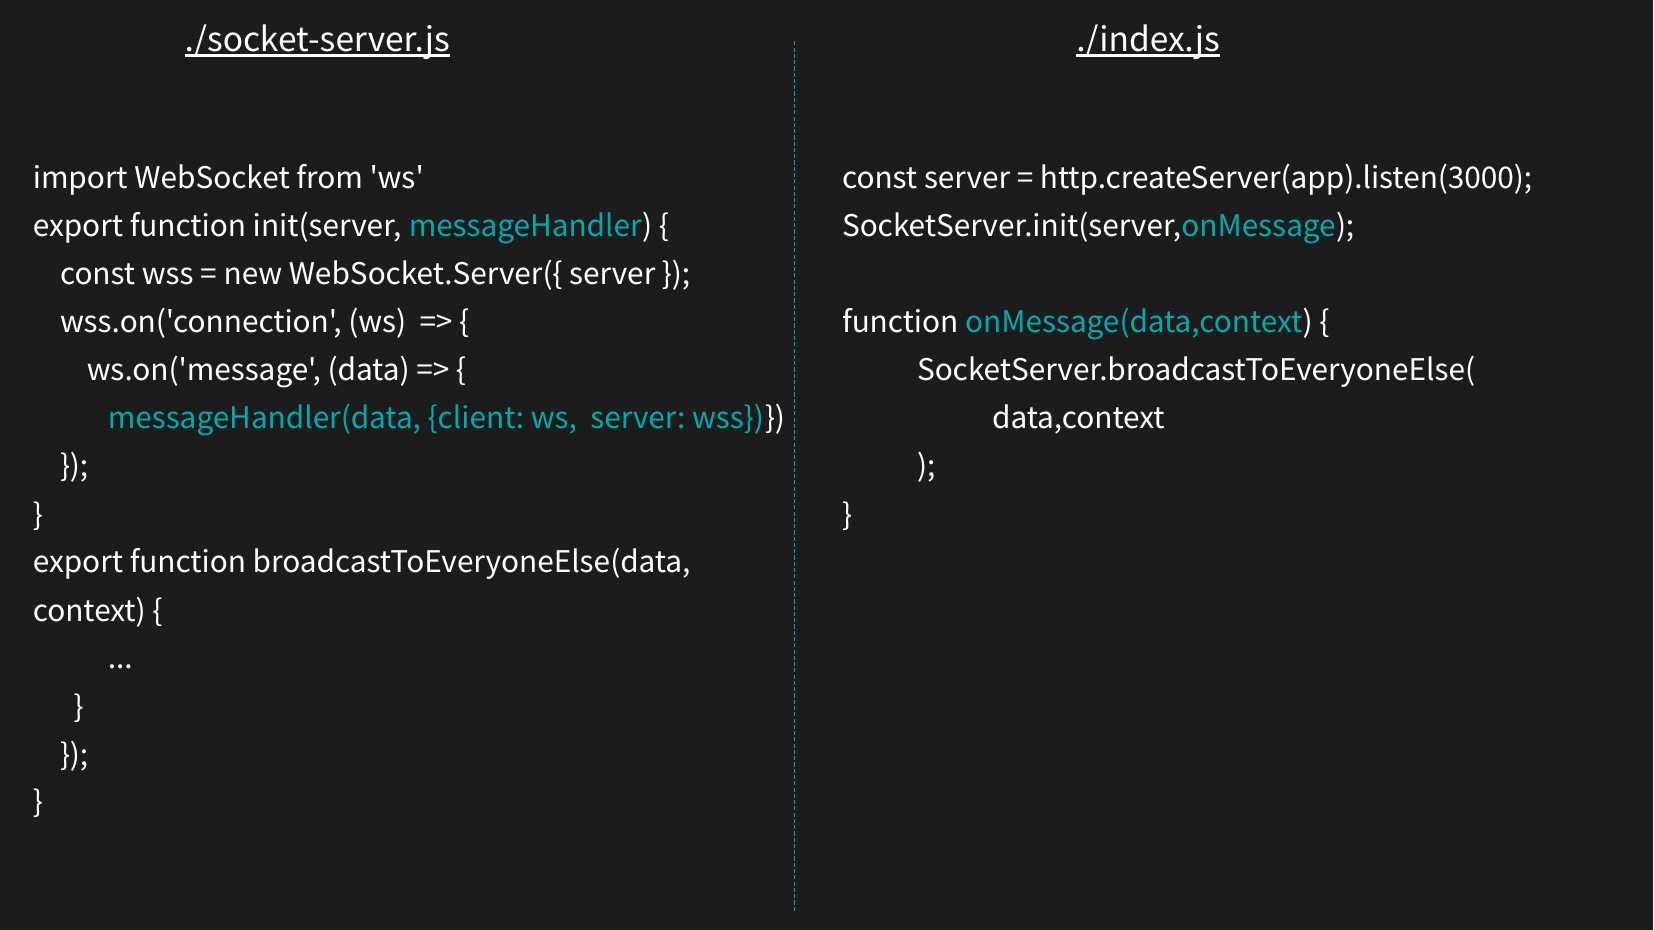

./socket-server.js
./index.js
import WebSocket from 'ws'
export function init(server, messageHandler) {
 const wss = new WebSocket.Server({ server });
 wss.on('connection', (ws) => {
 ws.on('message', (data) => {
	messageHandler(data, {client: ws, server: wss})})
 });
}
export function broadcastToEveryoneElse(data, context) {
	...
 }
 });
}
const server = http.createServer(app).listen(3000);
SocketServer.init(server,onMessage);
function onMessage(data,context) { 					SocketServer.broadcastToEveryoneElse(
		data,context
	);
}